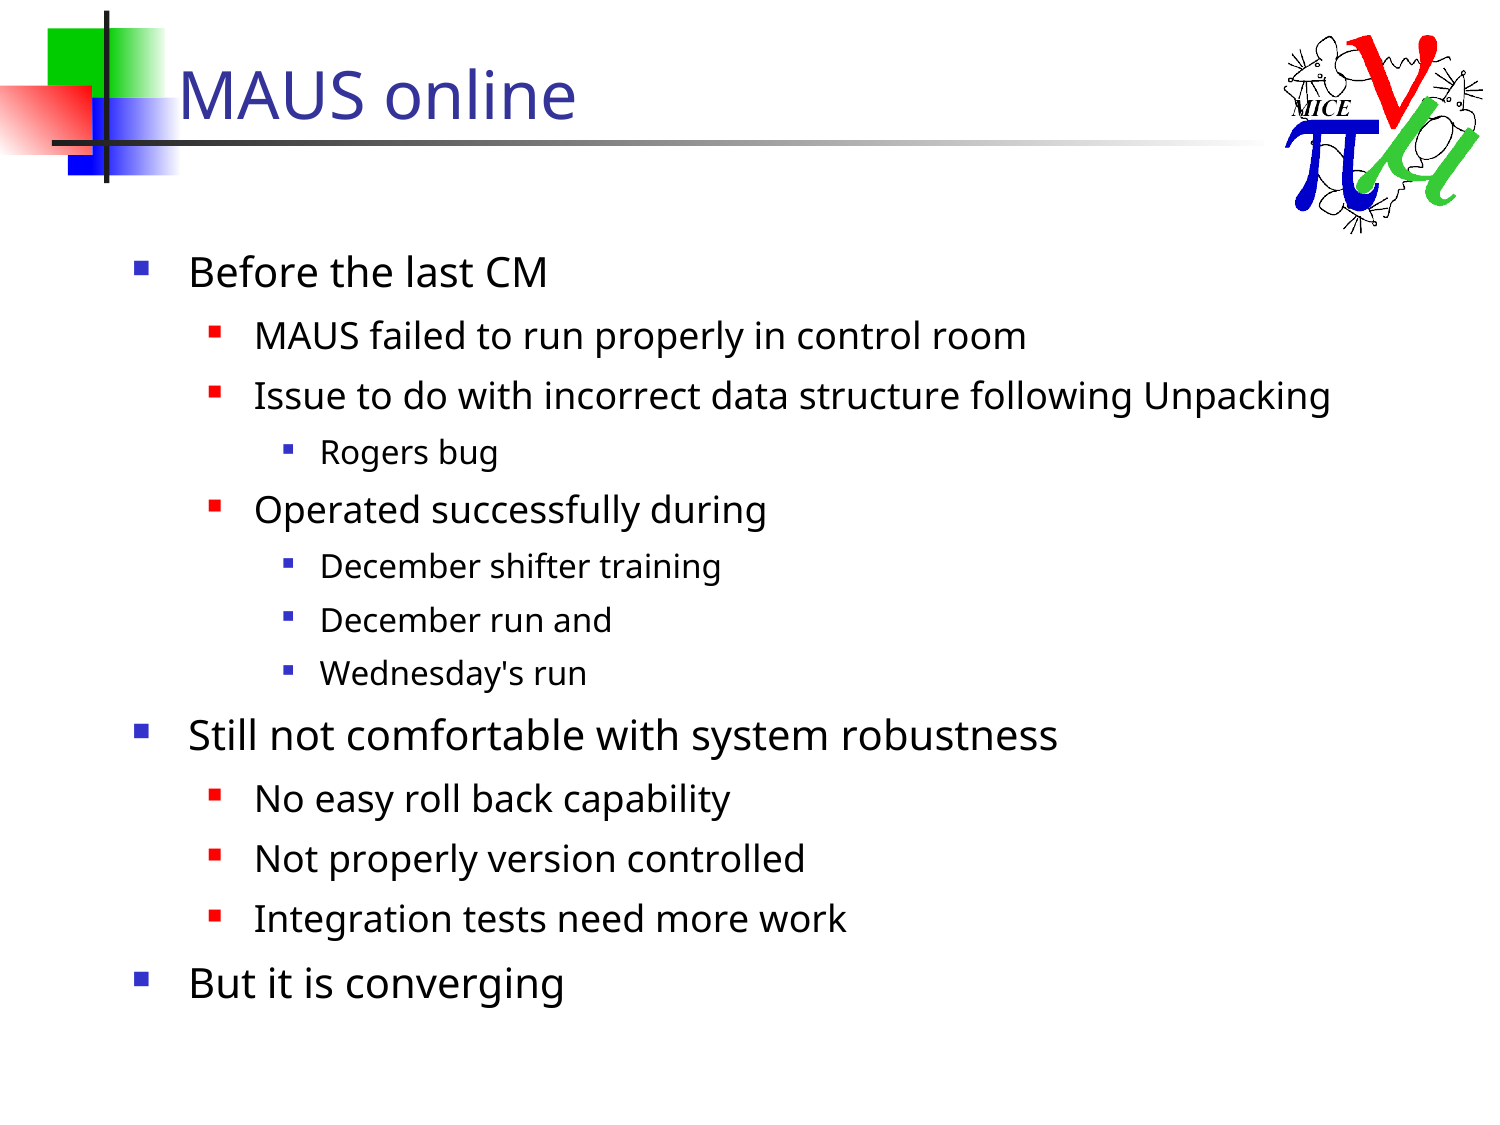

# MAUS online
Before the last CM
MAUS failed to run properly in control room
Issue to do with incorrect data structure following Unpacking
Rogers bug
Operated successfully during
December shifter training
December run and
Wednesday's run
Still not comfortable with system robustness
No easy roll back capability
Not properly version controlled
Integration tests need more work
But it is converging